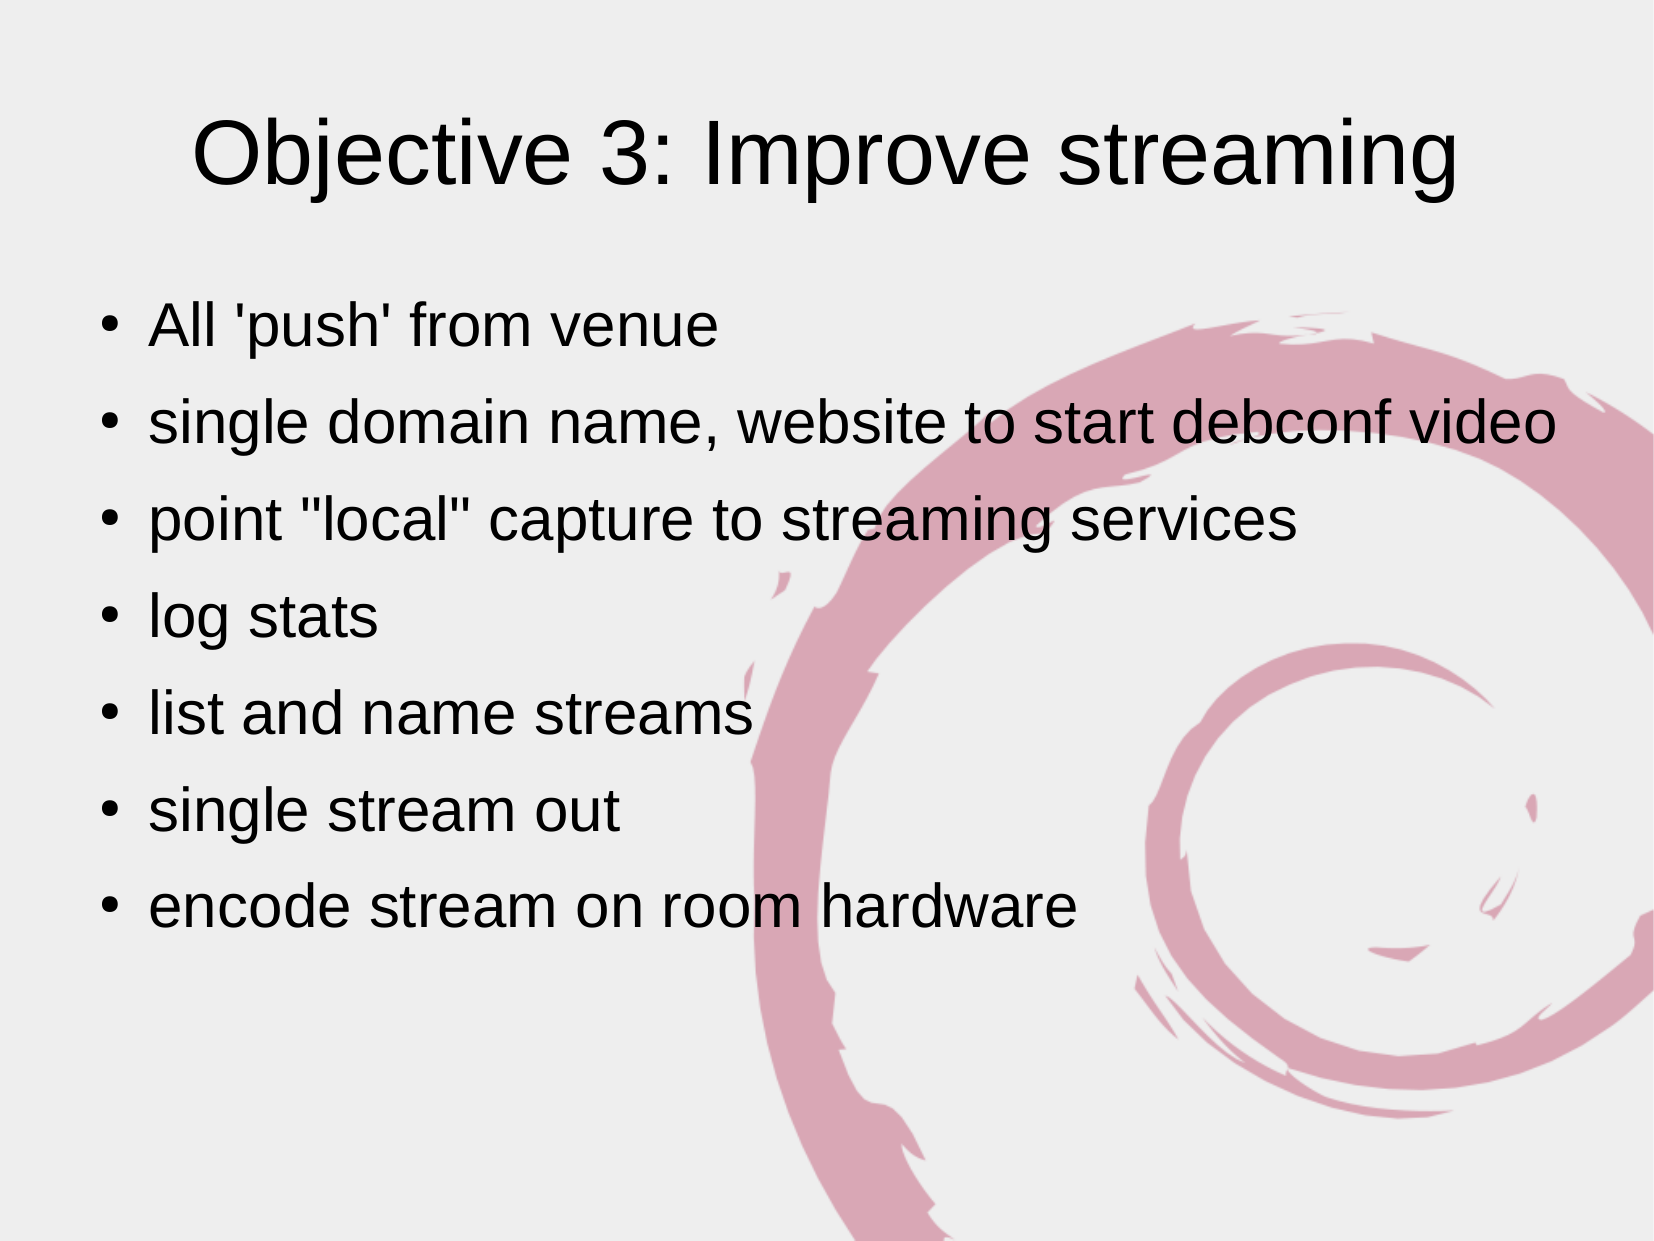

# Objective 3: Improve streaming
All 'push' from venue
single domain name, website to start debconf video
point "local" capture to streaming services
log stats
list and name streams
single stream out
encode stream on room hardware